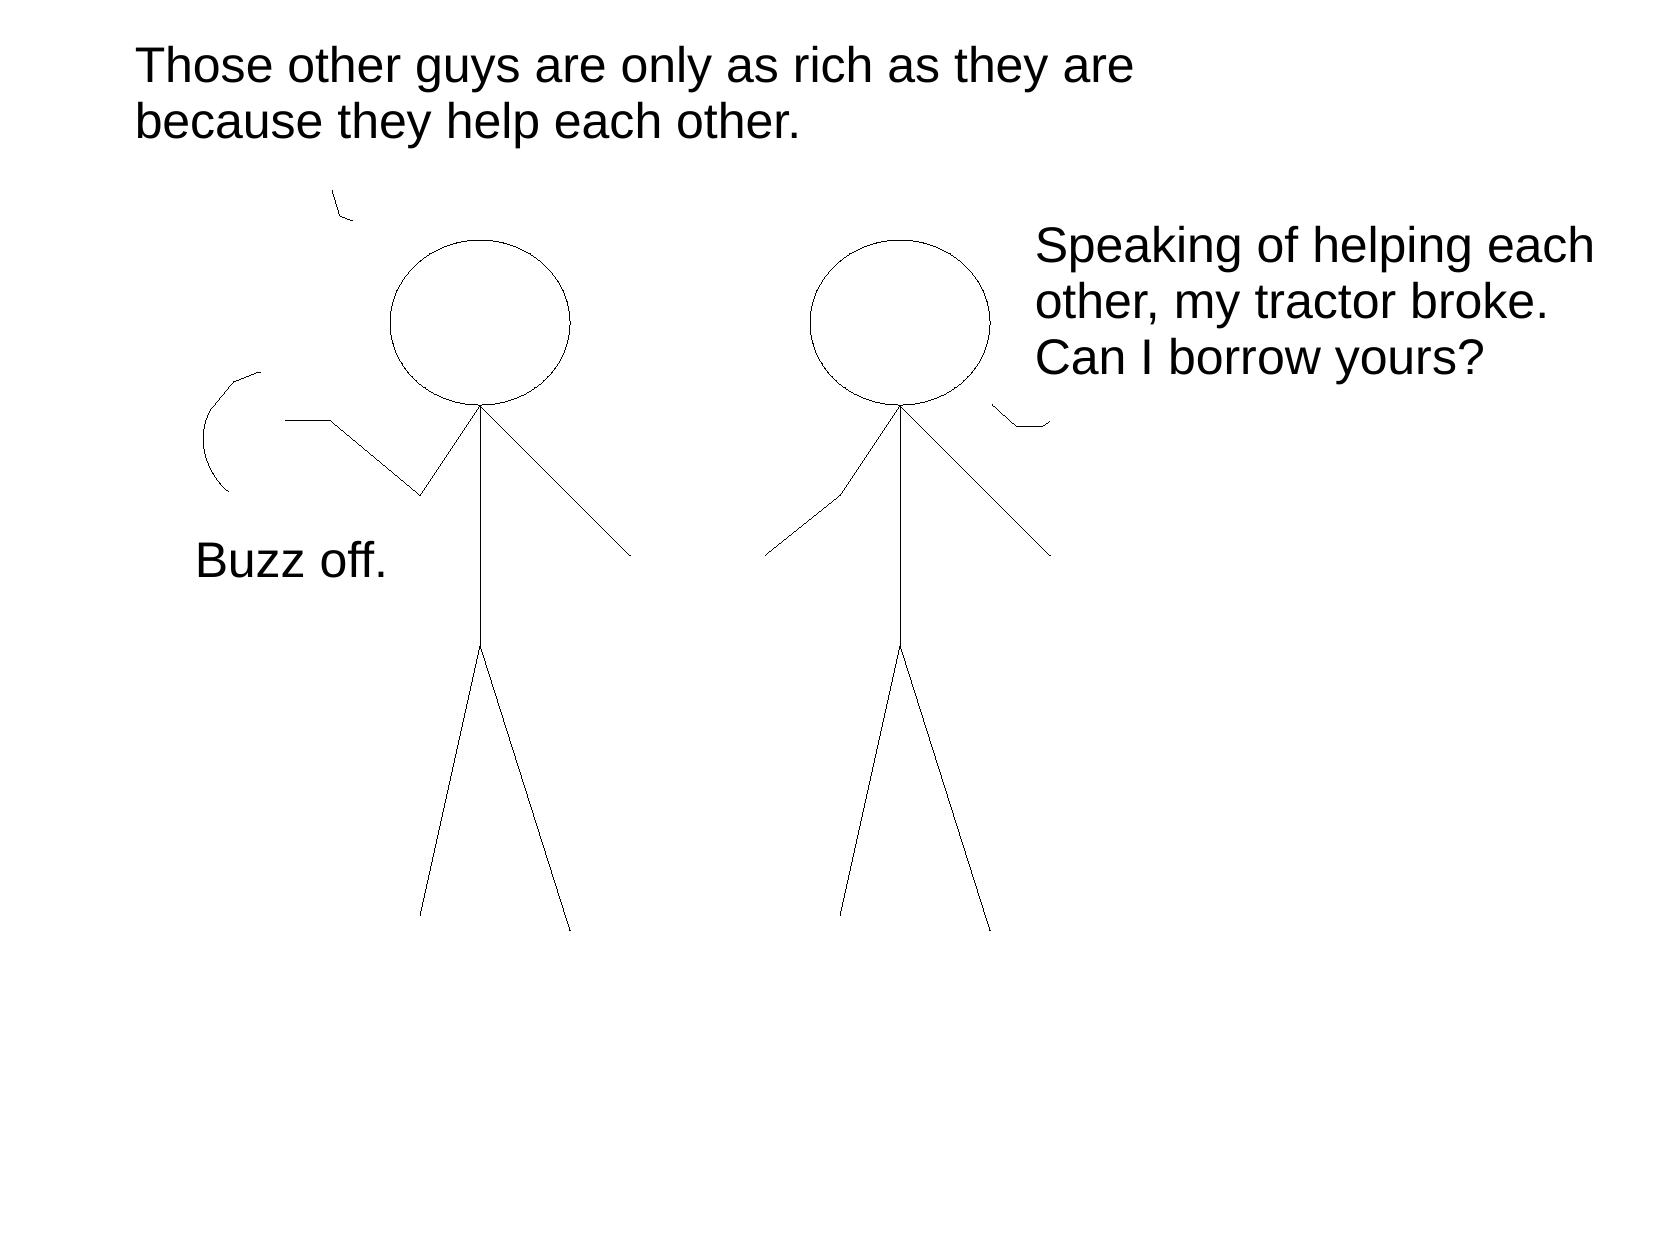

Those other guys are only as rich as they are because they help each other.
Speaking of helping each other, my tractor broke. Can I borrow yours?
Buzz off.